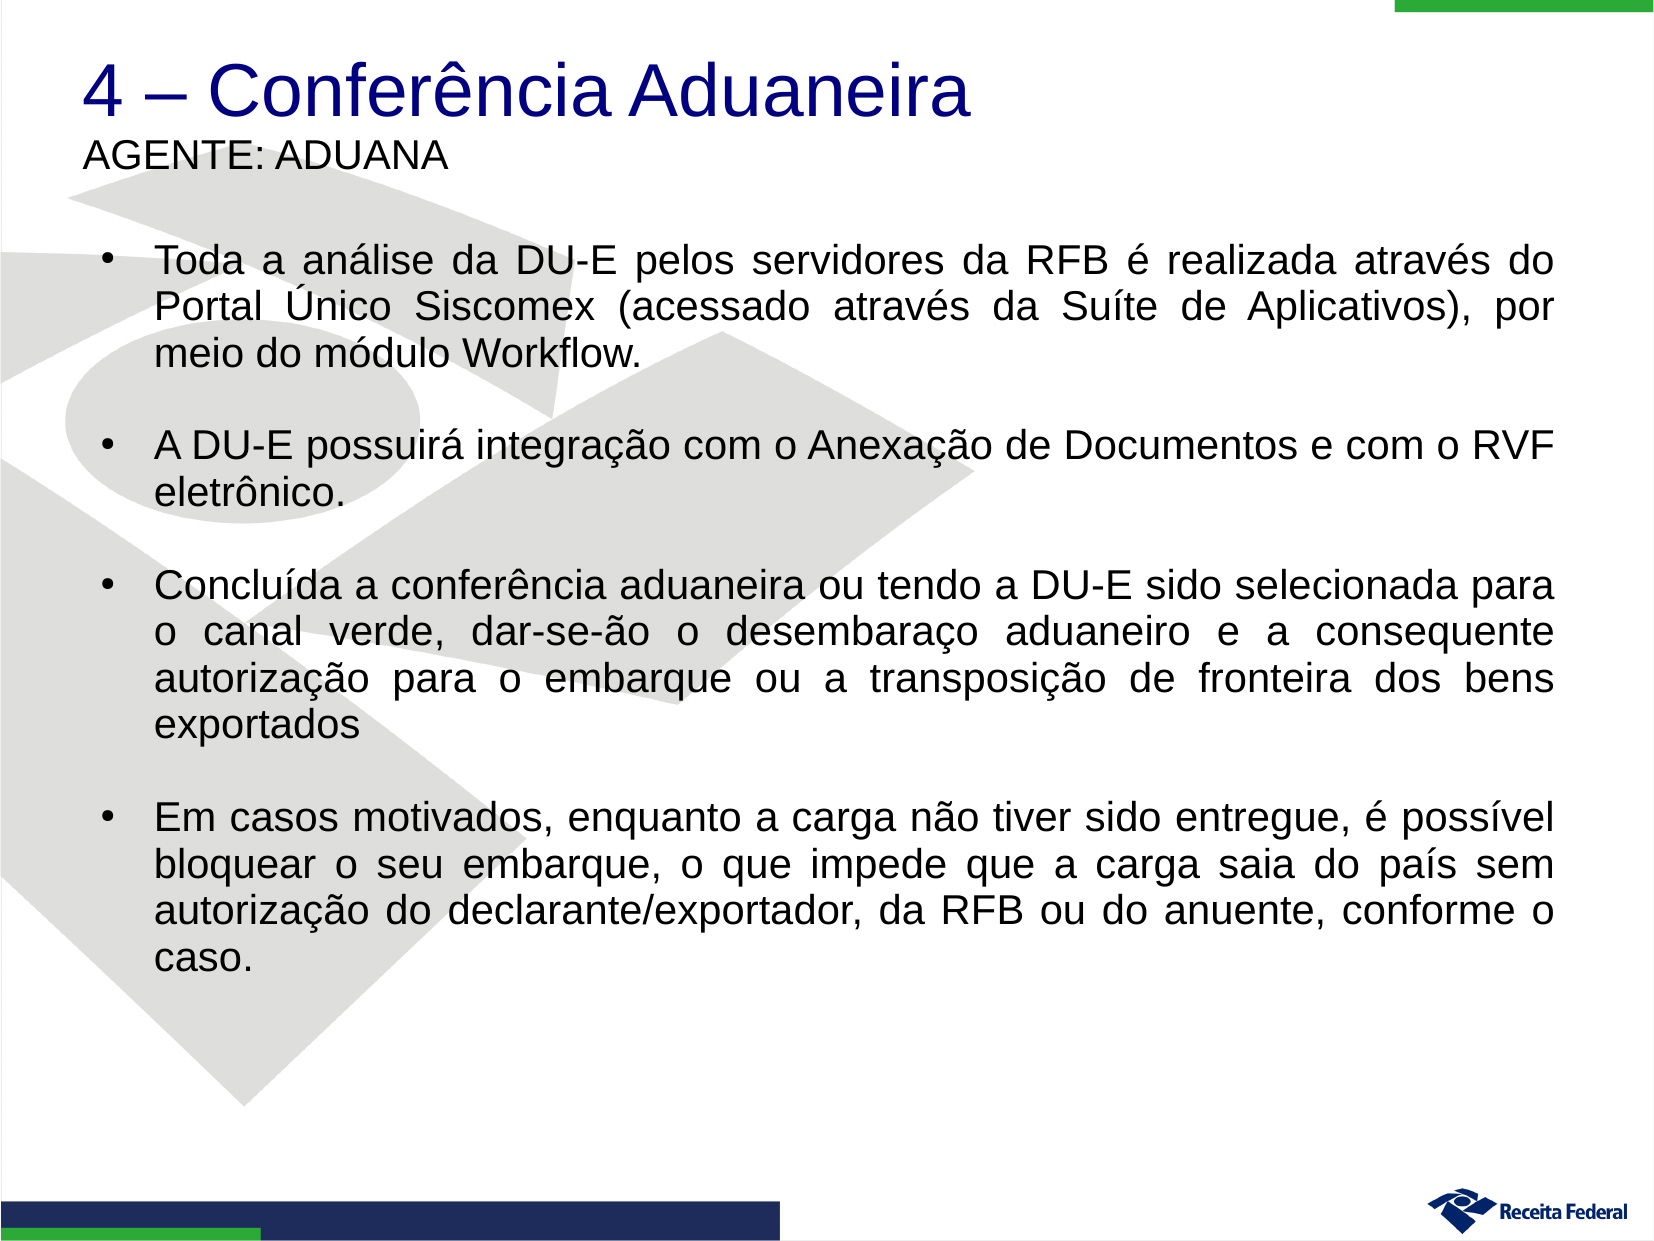

4 – Conferência Aduaneira
AGENTE: ADUANA
#
Toda a análise da DU-E pelos servidores da RFB é realizada através do Portal Único Siscomex (acessado através da Suíte de Aplicativos), por meio do módulo Workflow.
A DU-E possuirá integração com o Anexação de Documentos e com o RVF eletrônico.
Concluída a conferência aduaneira ou tendo a DU-E sido selecionada para o canal verde, dar-se-ão o desembaraço aduaneiro e a consequente autorização para o embarque ou a transposição de fronteira dos bens exportados
Em casos motivados, enquanto a carga não tiver sido entregue, é possível bloquear o seu embarque, o que impede que a carga saia do país sem autorização do declarante/exportador, da RFB ou do anuente, conforme o caso.